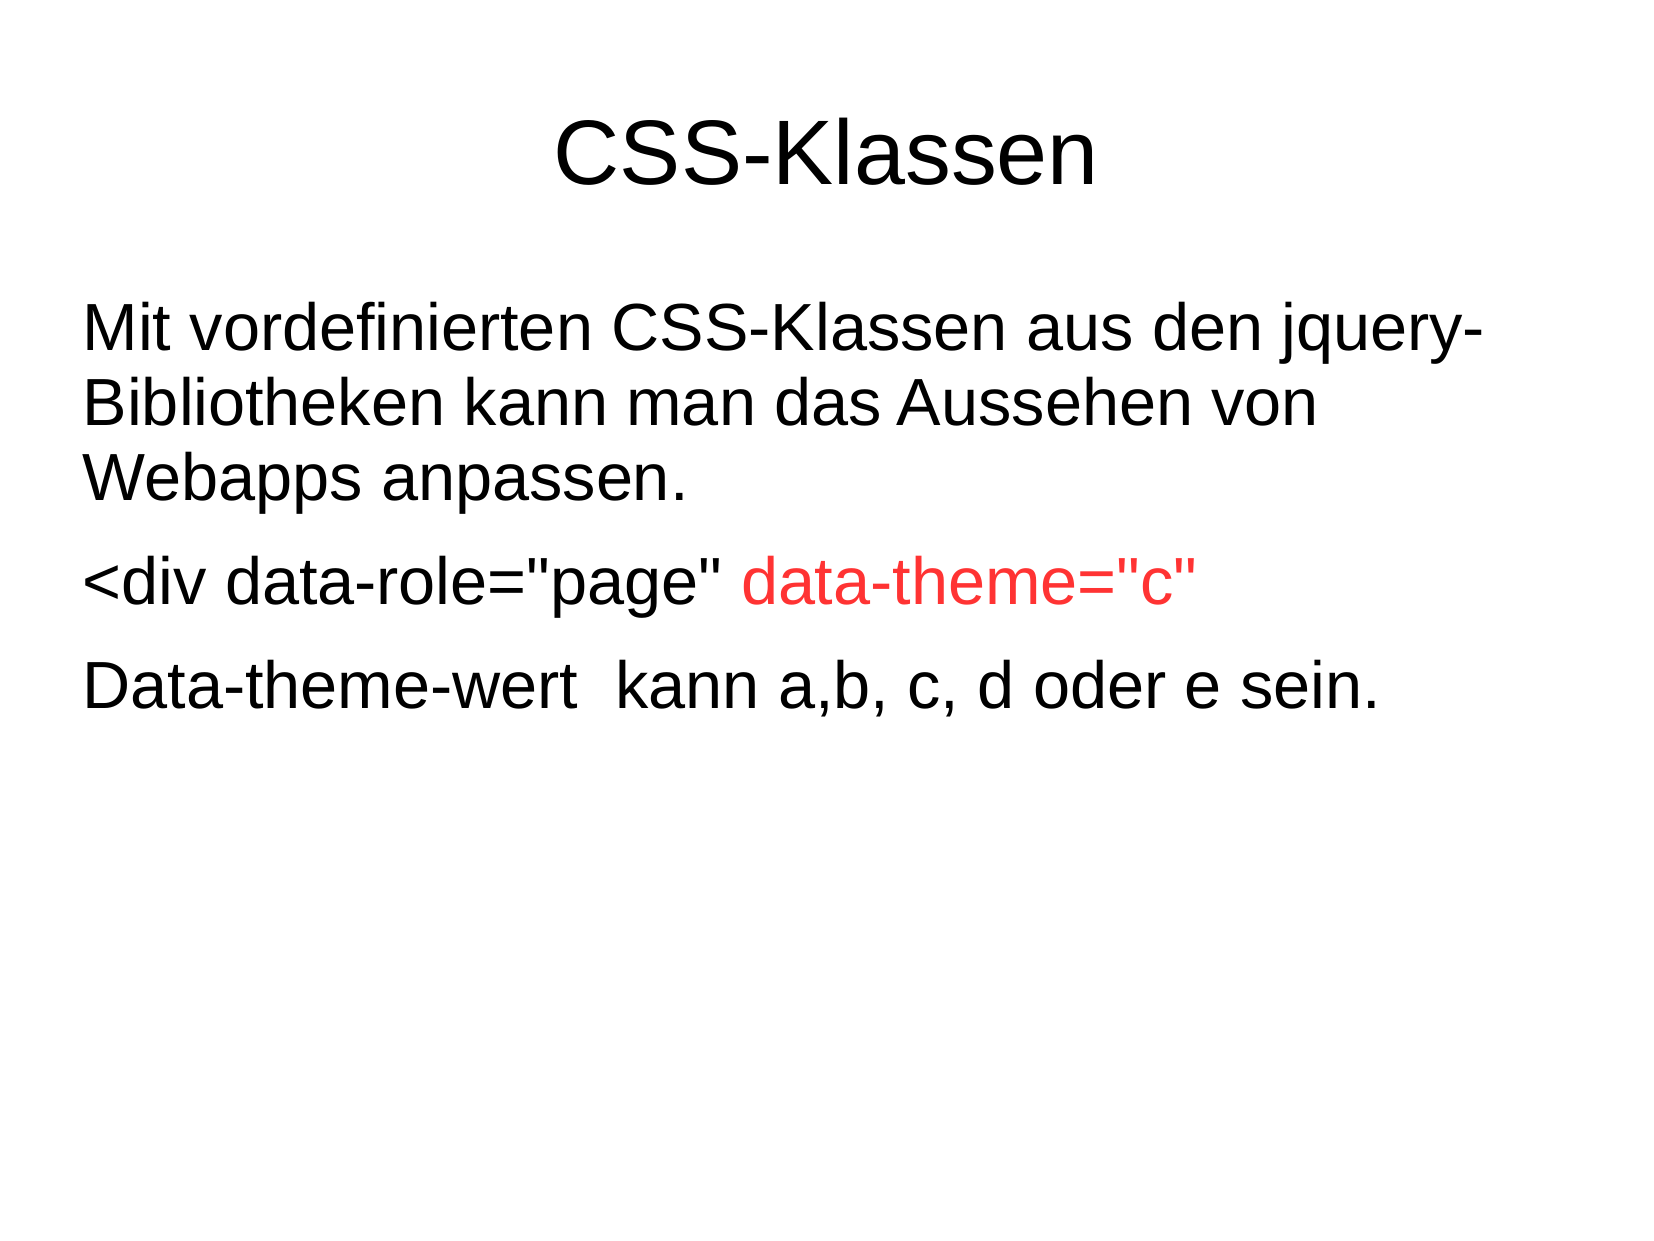

# CSS-Klassen
Mit vordefinierten CSS-Klassen aus den jquery- Bibliotheken kann man das Aussehen von Webapps anpassen.
<div data-role="page" data-theme="c"
Data-theme-wert kann a,b, c, d oder e sein.